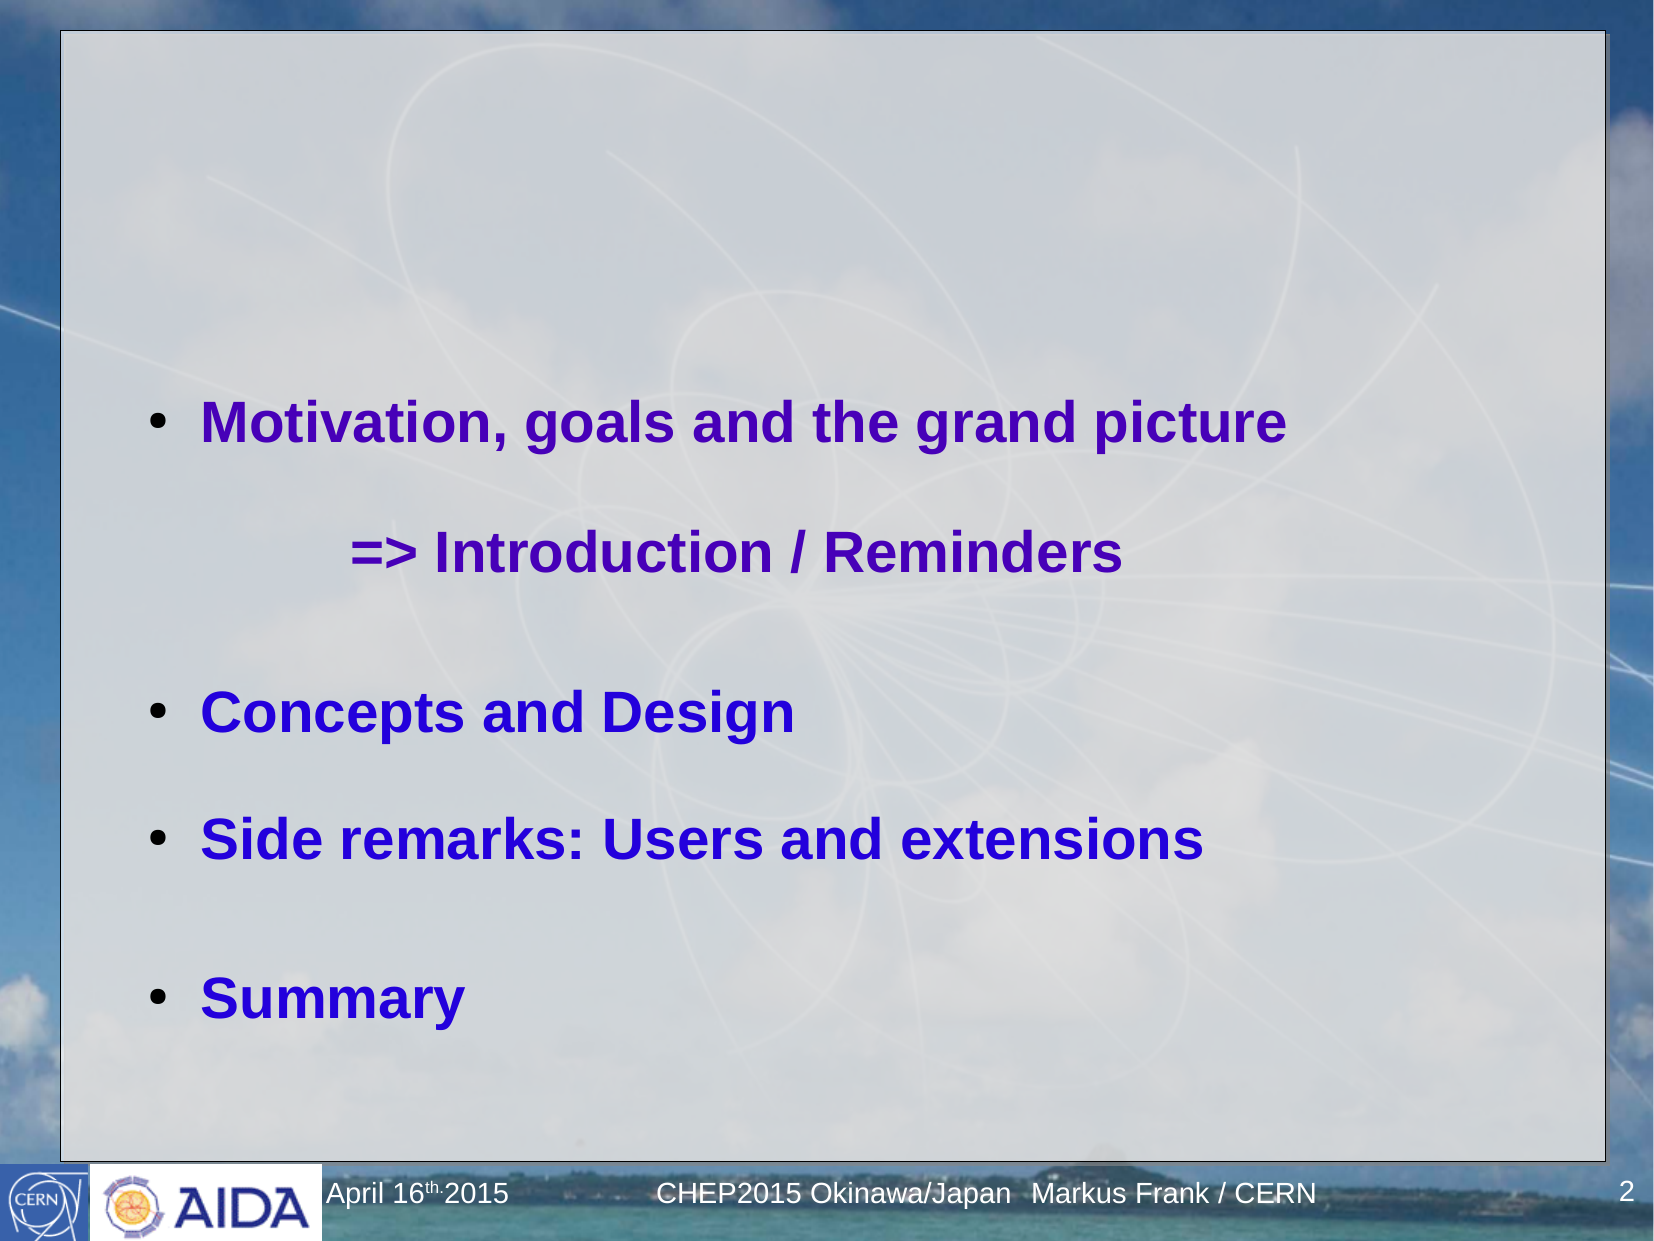

# Motivation, goals and the grand picture => Introduction / Reminders
Concepts and Design
Side remarks: Users and extensions
Summary
2
April 14th, 2013
Annual AIDA Meeting 2013 Frascati/Italy Markus Frank / CERN